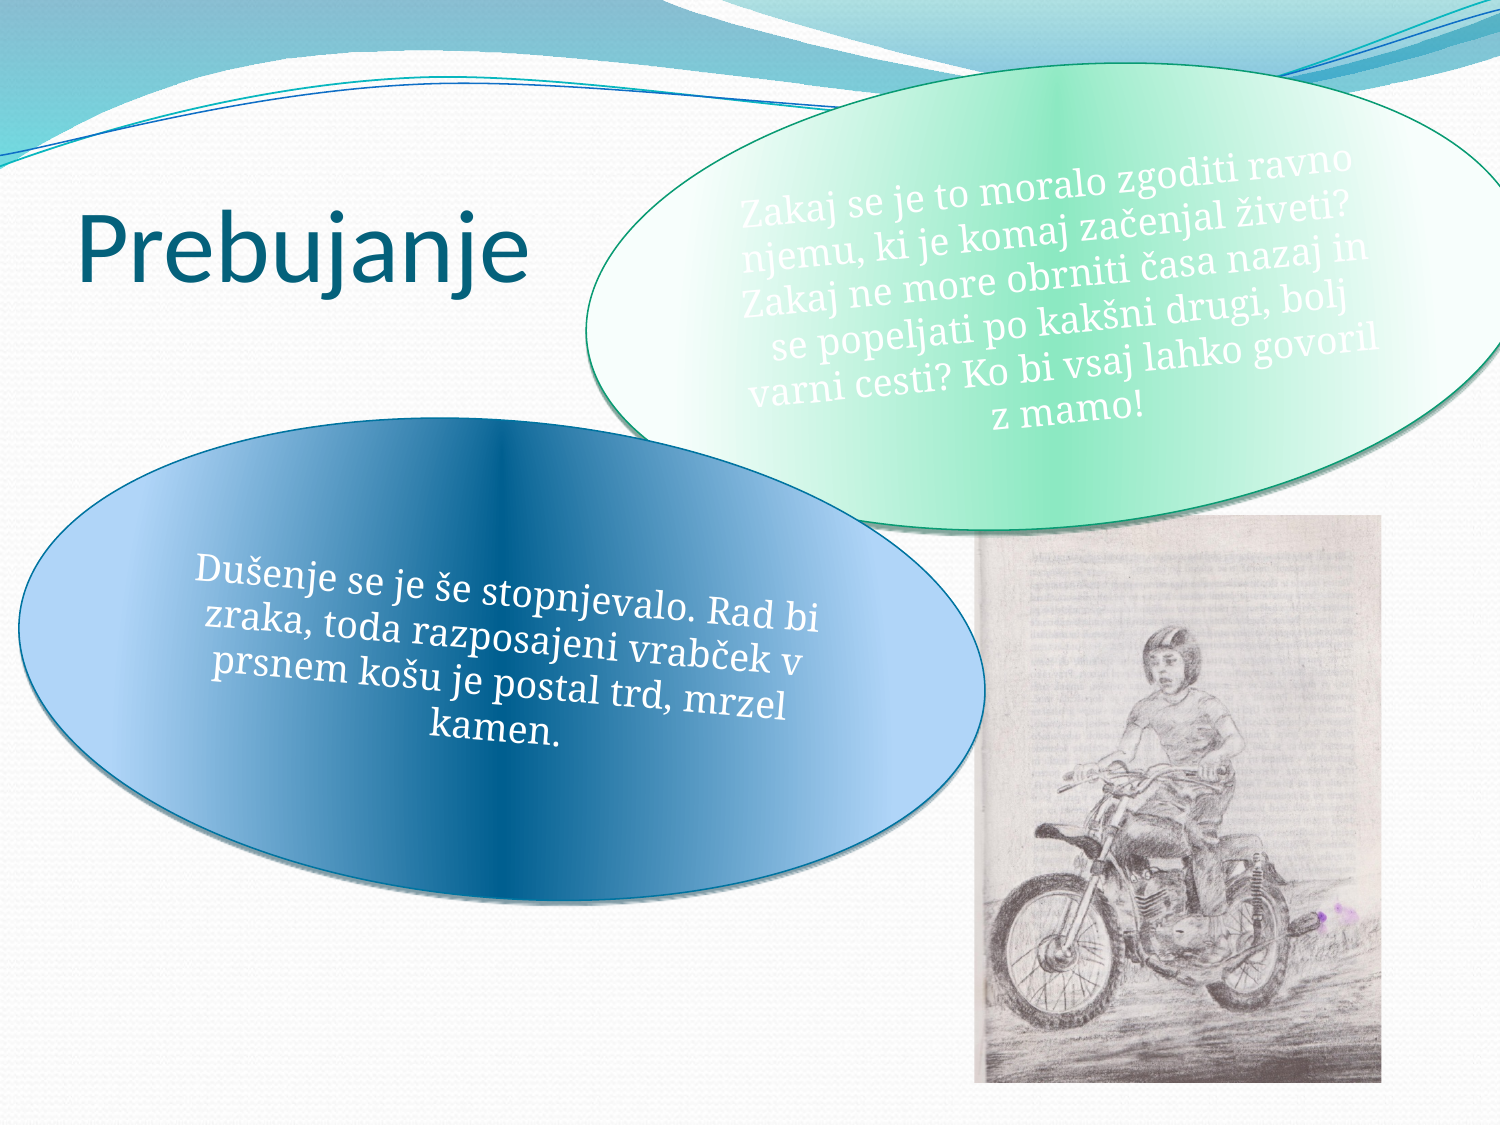

Zakaj se je to moralo zgoditi ravno njemu, ki je komaj začenjal živeti? Zakaj ne more obrniti časa nazaj in se popeljati po kakšni drugi, bolj varni cesti? Ko bi vsaj lahko govoril z mamo!
# Prebujanje
Dušenje se je še stopnjevalo. Rad bi zraka, toda razposajeni vrabček v prsnem košu je postal trd, mrzel kamen.